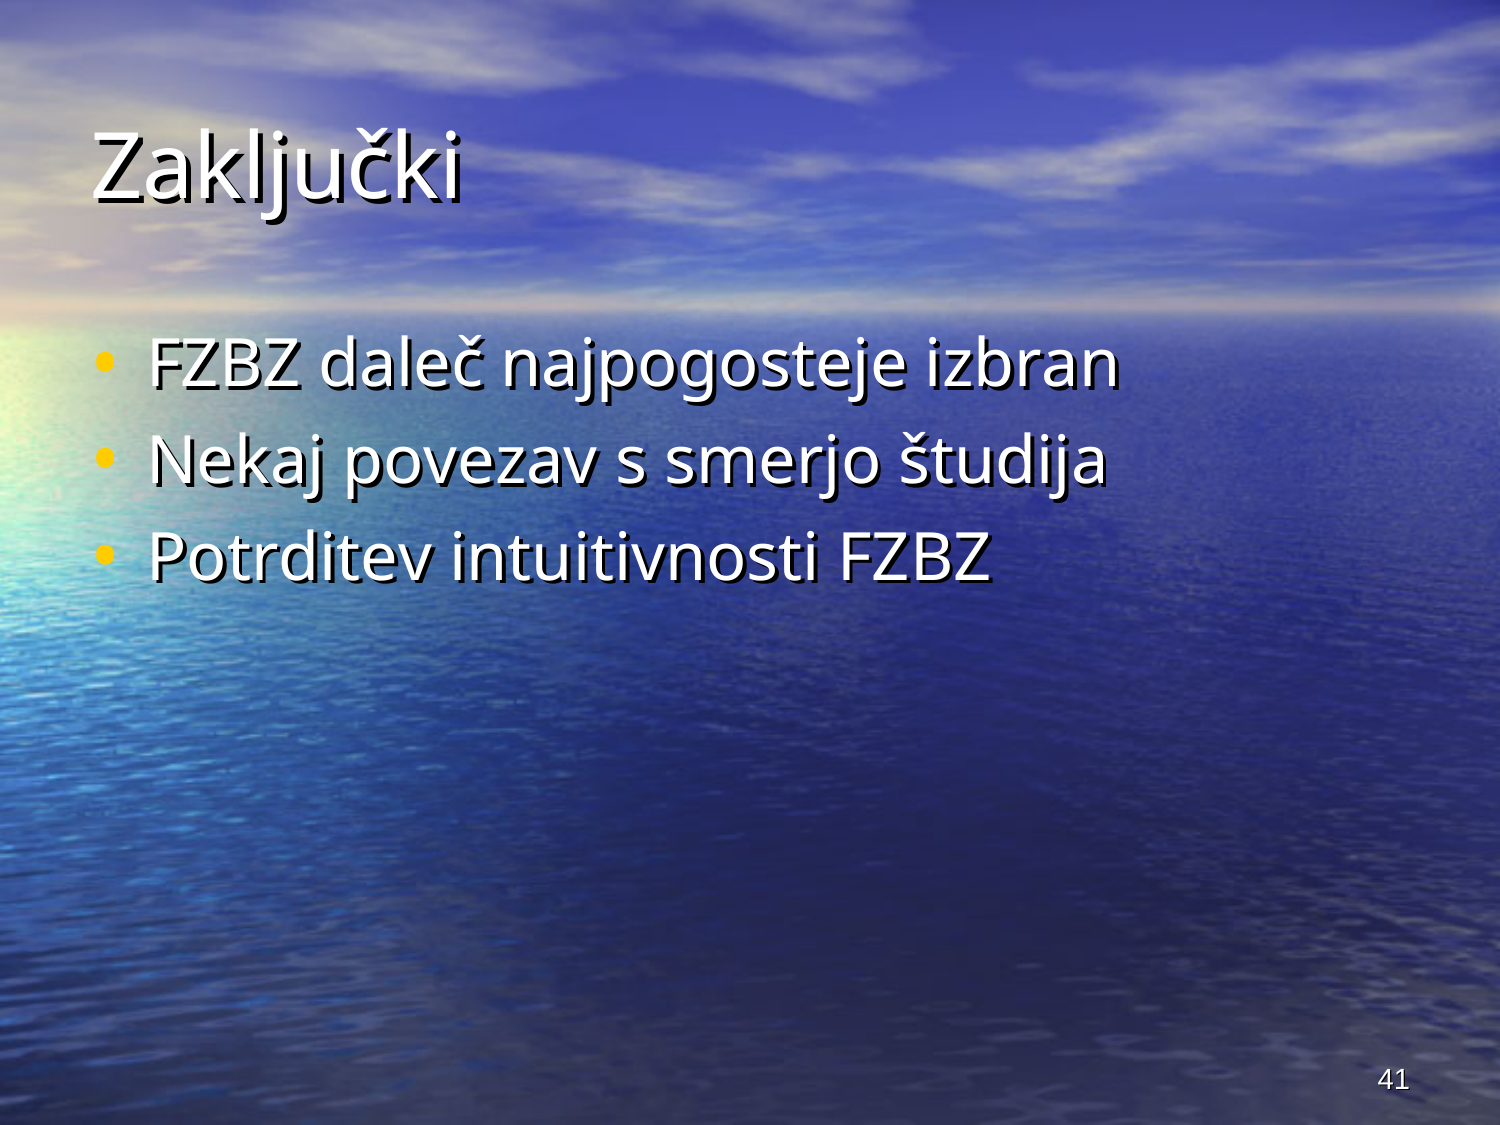

# Zaključki
FZBZ daleč najpogosteje izbran
Nekaj povezav s smerjo študija
Potrditev intuitivnosti FZBZ